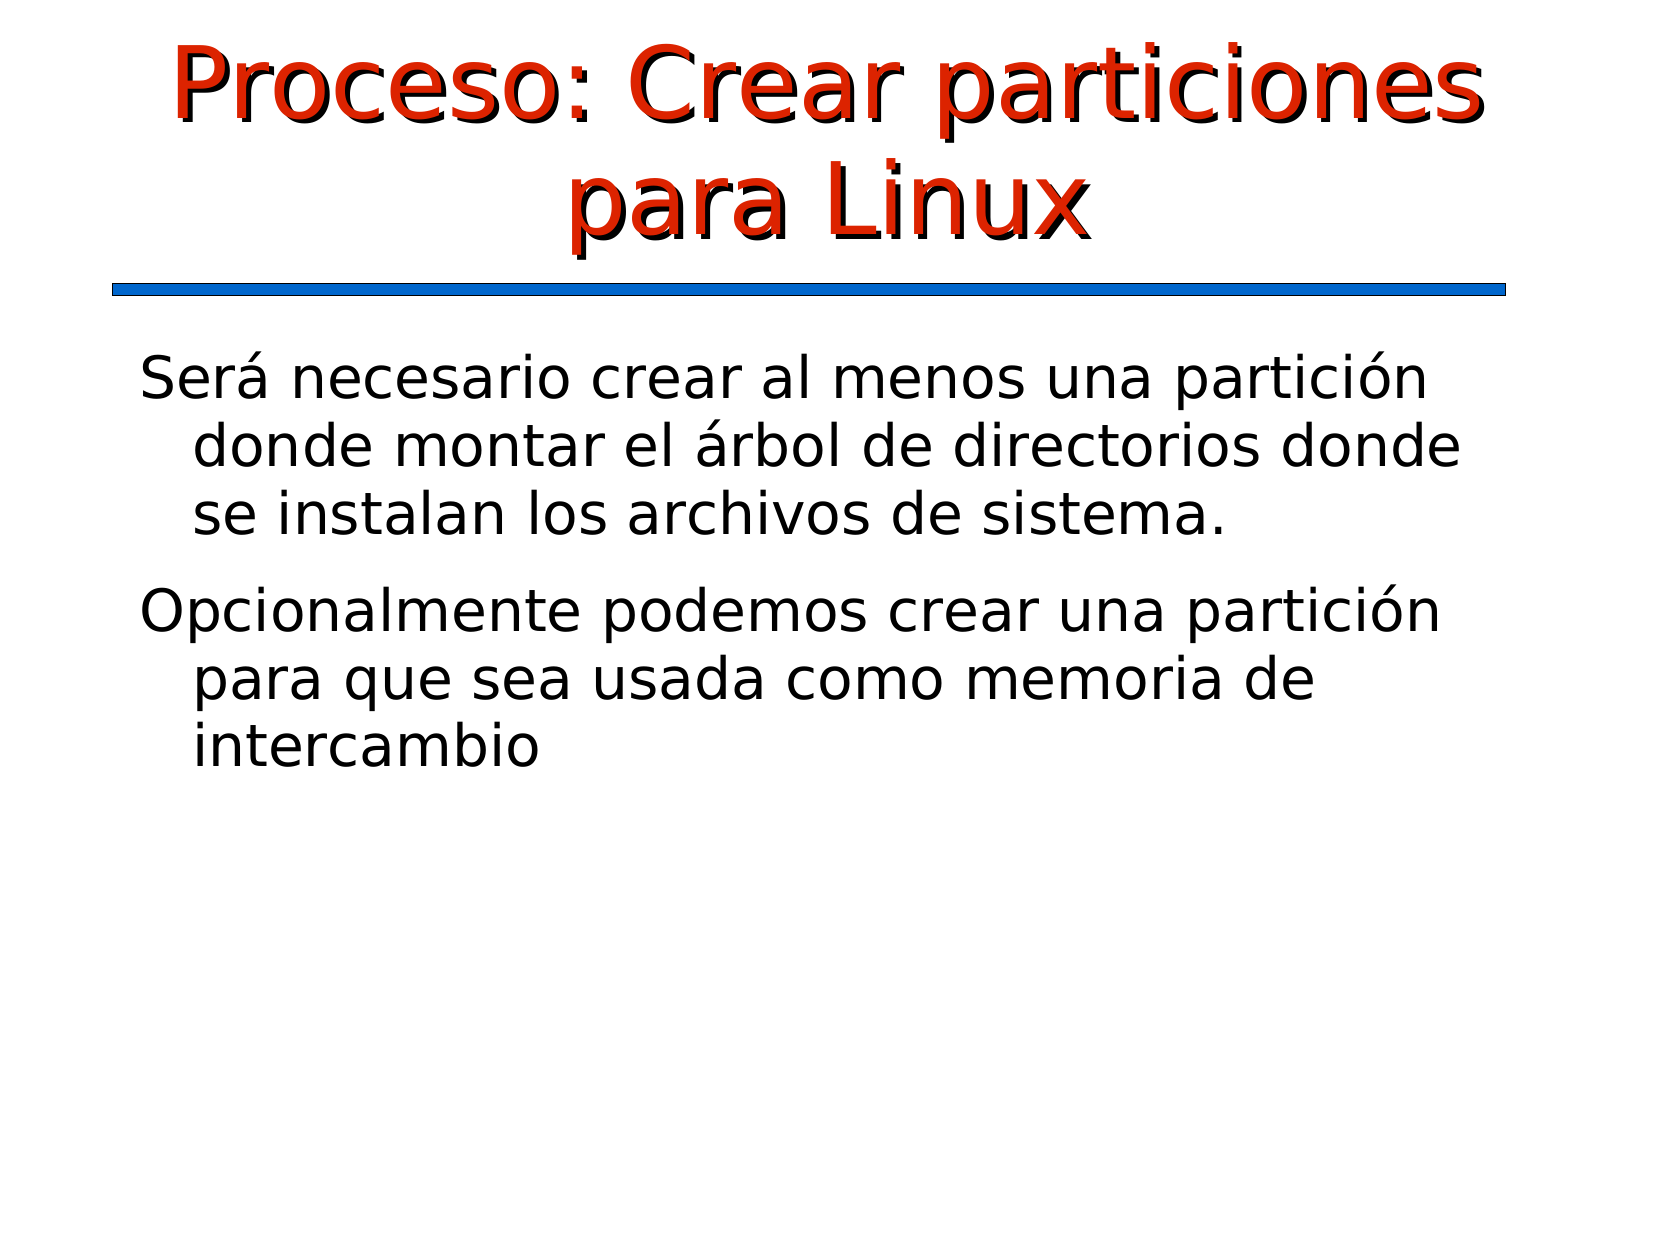

# Proceso: Crear particiones para Linux
Será necesario crear al menos una partición donde montar el árbol de directorios donde se instalan los archivos de sistema.
Opcionalmente podemos crear una partición para que sea usada como memoria de intercambio